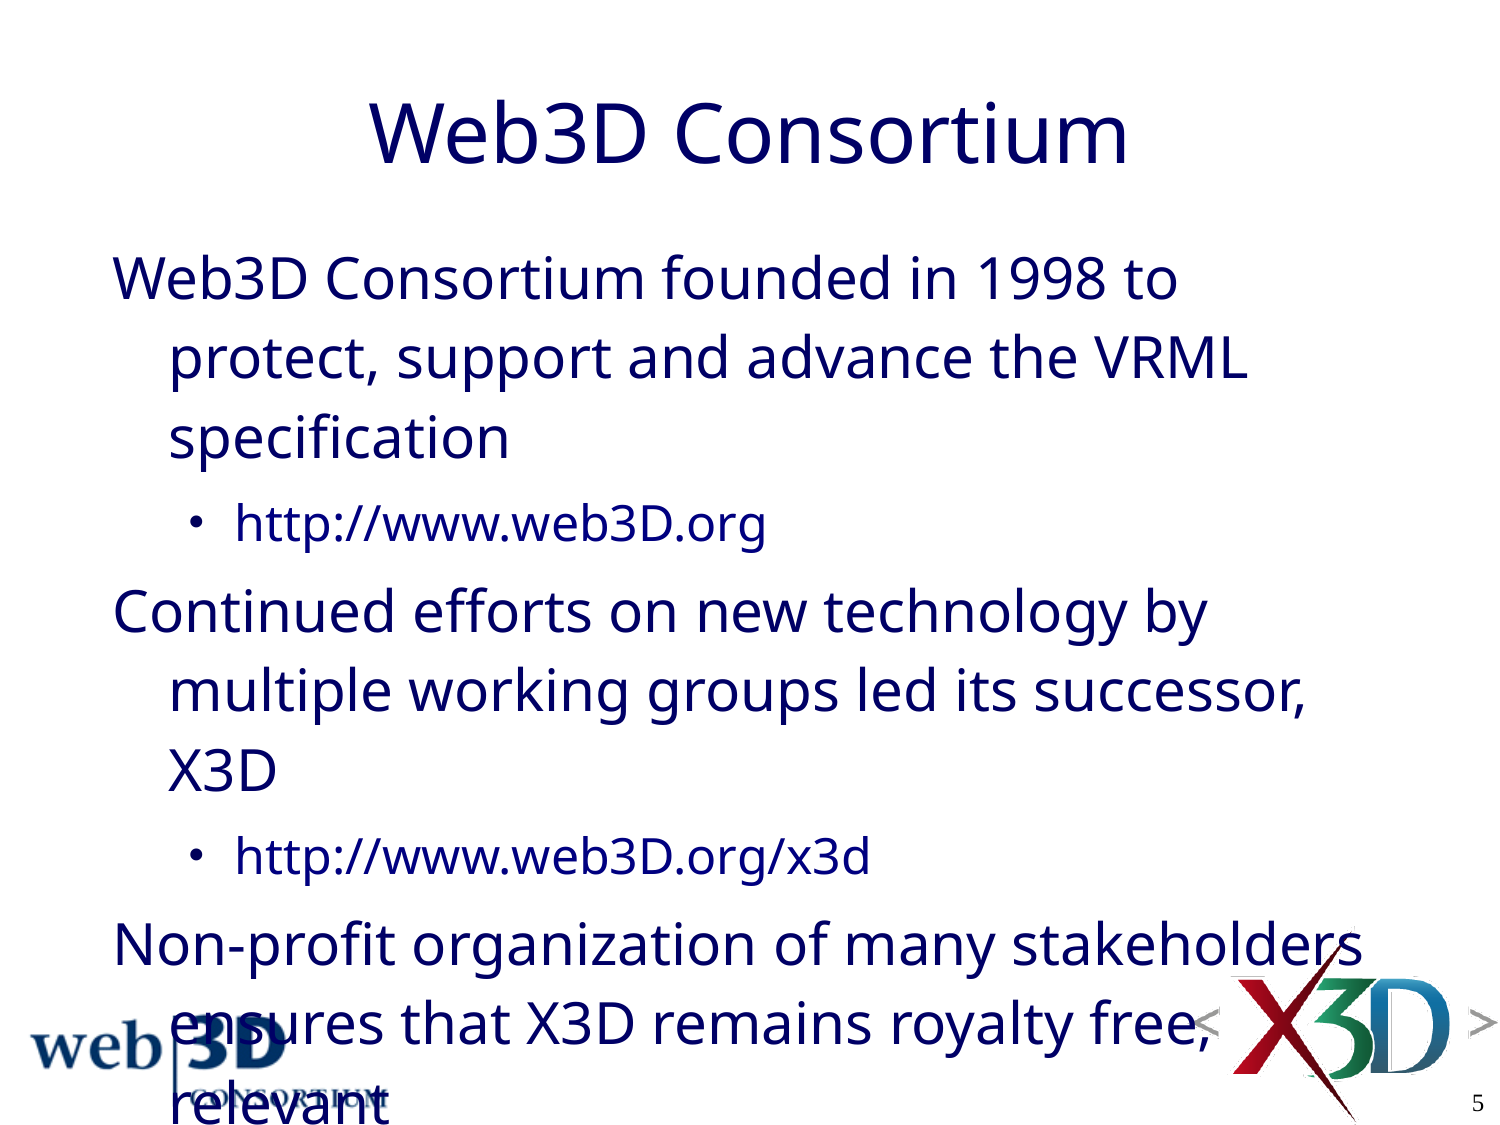

# Web3D Consortium
Web3D Consortium founded in 1998 to protect, support and advance the VRML specification
http://www.web3D.org
Continued efforts on new technology by multiple working groups led its successor, X3D
http://www.web3D.org/x3d
Non-profit organization of many stakeholders ensures that X3D remains royalty free, relevant
Partnership of industry, agency, academic and professional members